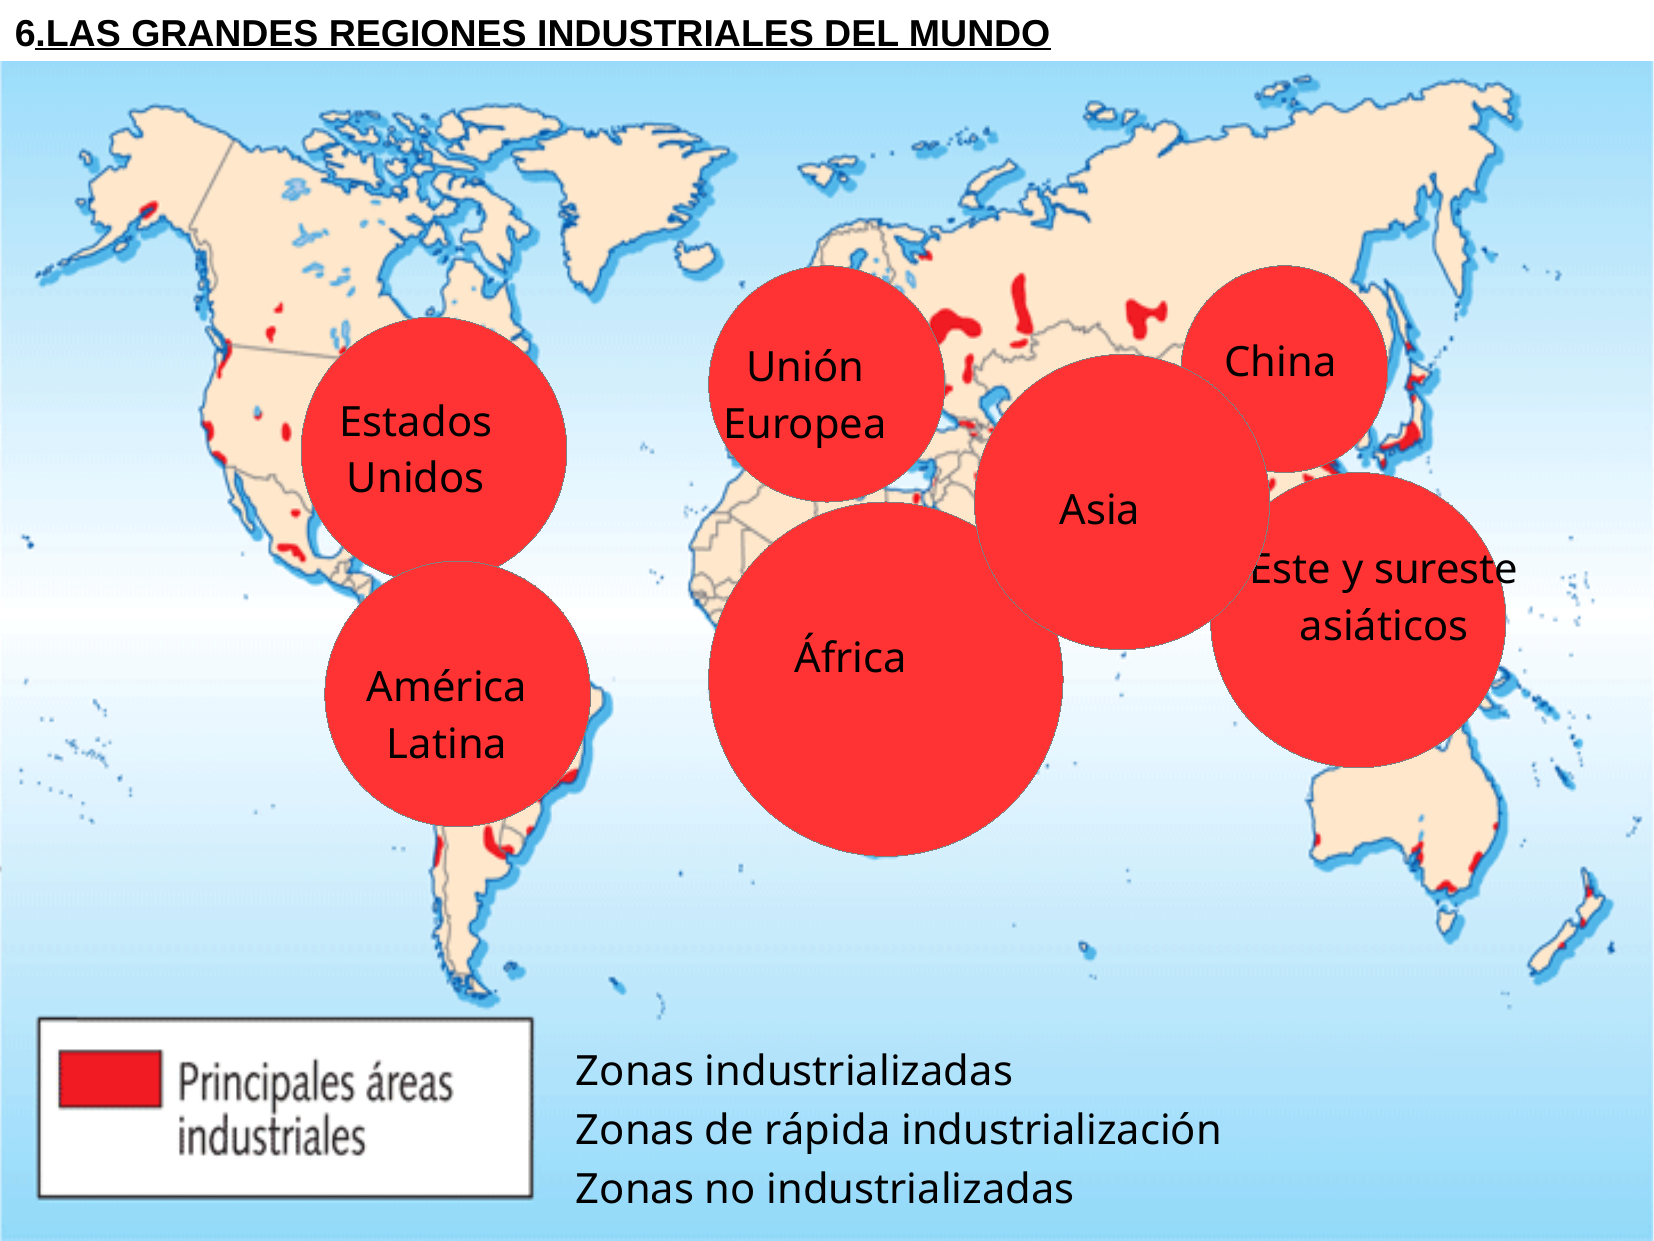

6.LAS GRANDES REGIONES INDUSTRIALES DEL MUNDO
China
Unión
Europea
Estados
Unidos
Asia
Este y sureste
asiáticos
África
América
Latina
Zonas industrializadas
Zonas de rápida industrialización
Zonas no industrializadas